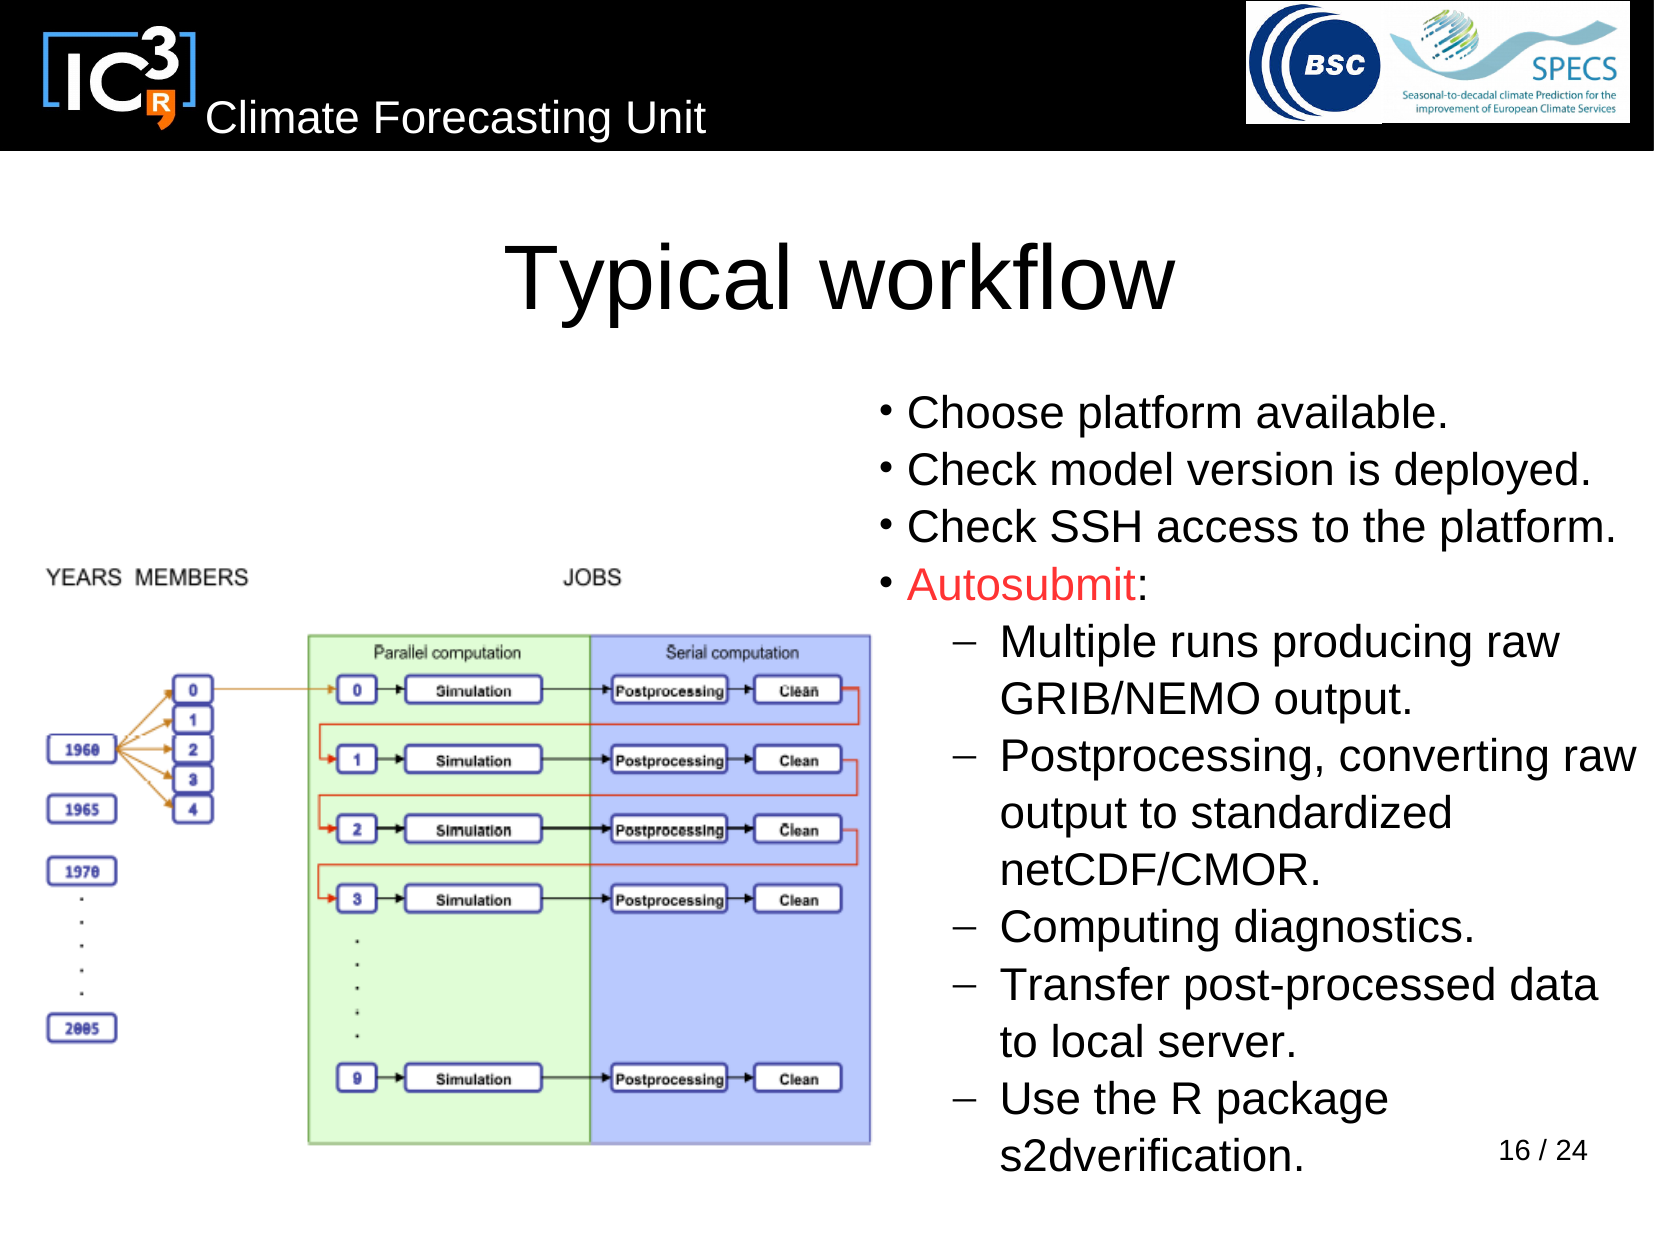

Typical workflow
 Choose platform available.
 Check model version is deployed.
 Check SSH access to the platform.
 Autosubmit:
Multiple runs producing raw
GRIB/NEMO output.
Postprocessing, converting raw
output to standardized
netCDF/CMOR.
Computing diagnostics.
Transfer post-processed data
to local server.
Use the R package s2dverification.
16